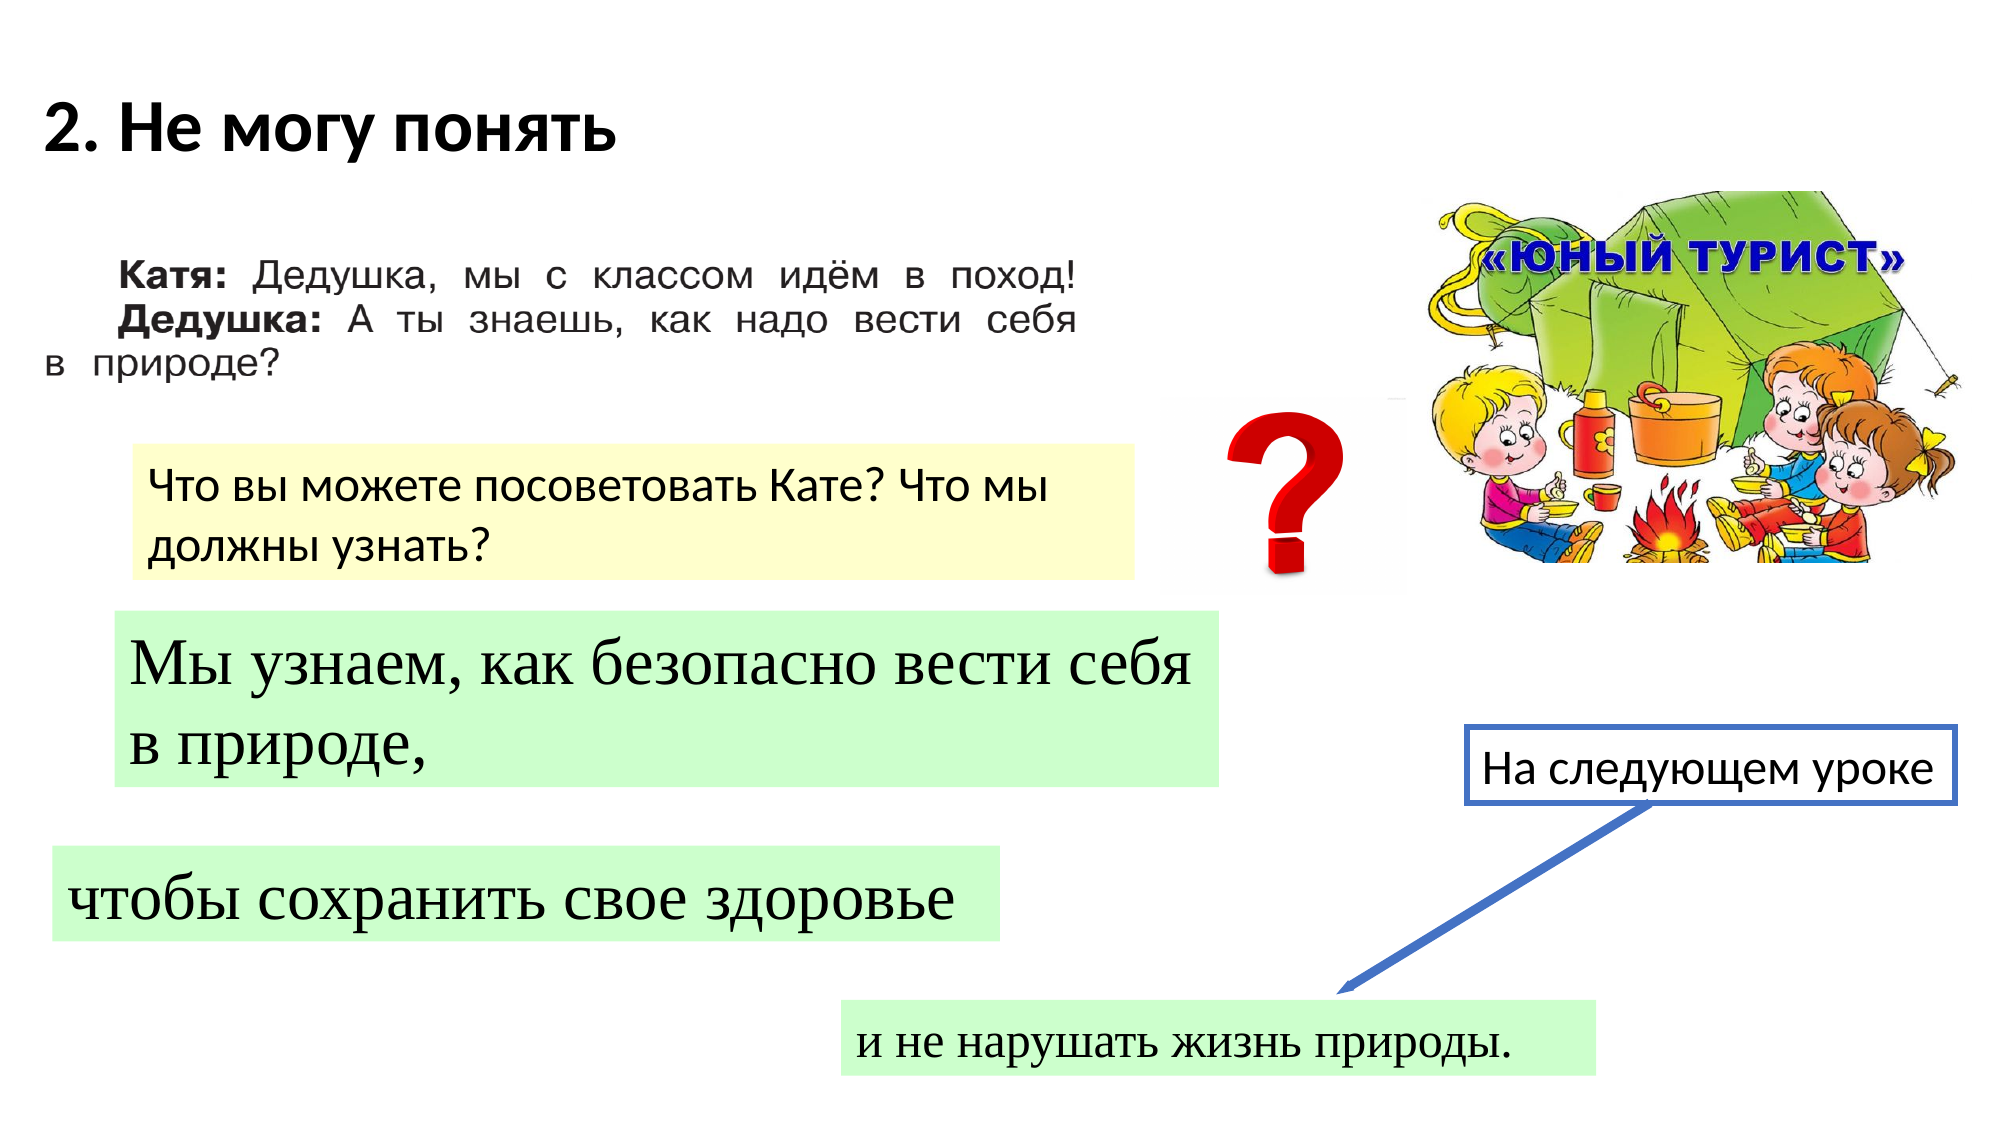

# 2. Не могу понять
Что вы можете посоветовать Кате? Что мы должны узнать?
Мы узнаем, как безопасно вести себя в природе,
На следующем уроке
чтобы сохранить свое здоровье
и не нарушать жизнь природы.